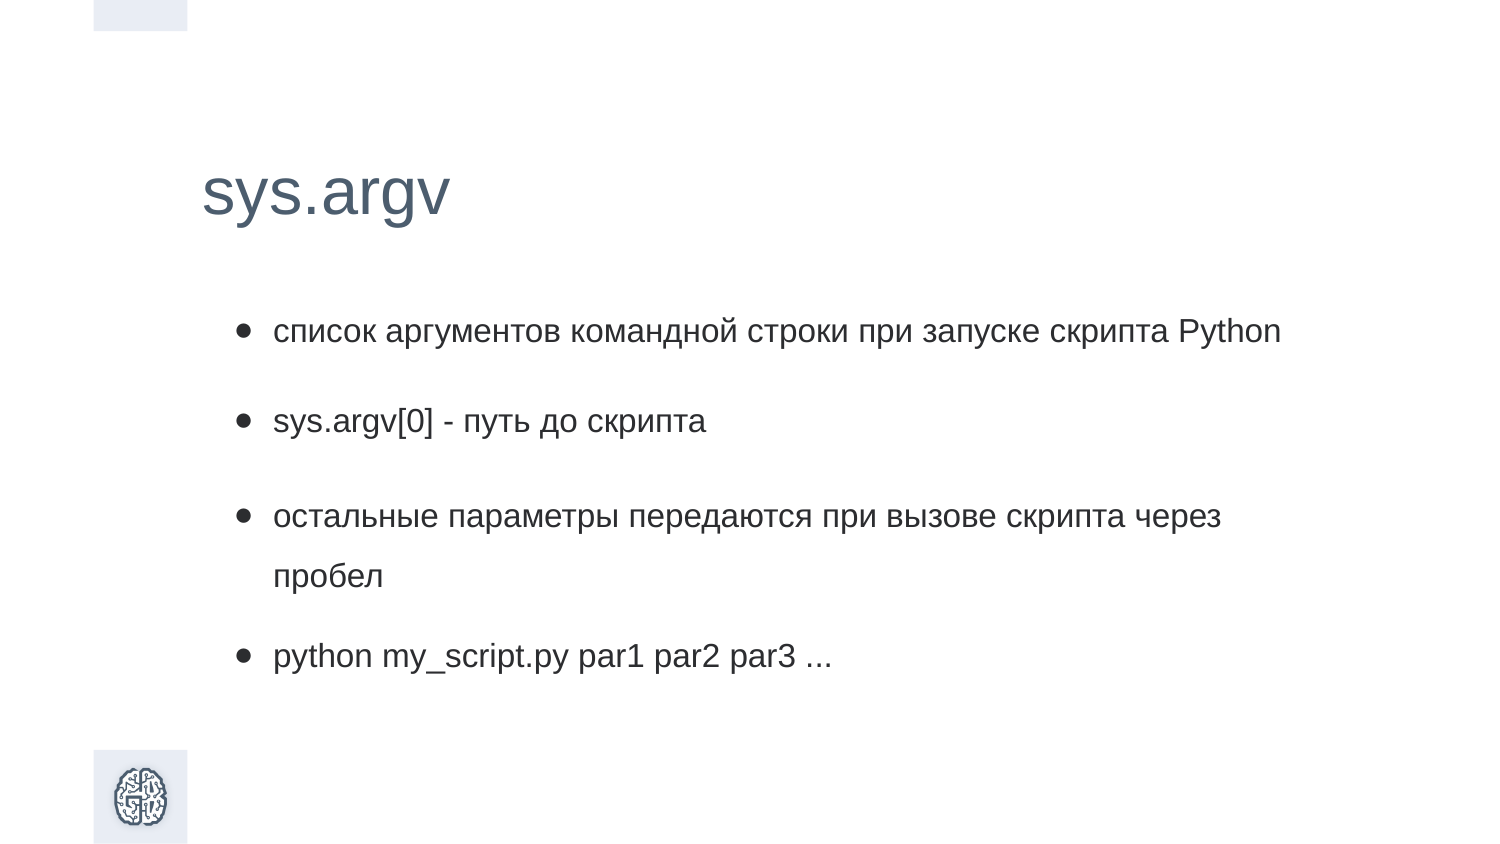

sys.argv
список аргументов командной строки при запуске скрипта Python
sys.argv[0] - путь до скрипта
остальные параметры передаются при вызове скрипта через пробел
python my_script.py par1 par2 par3 ...